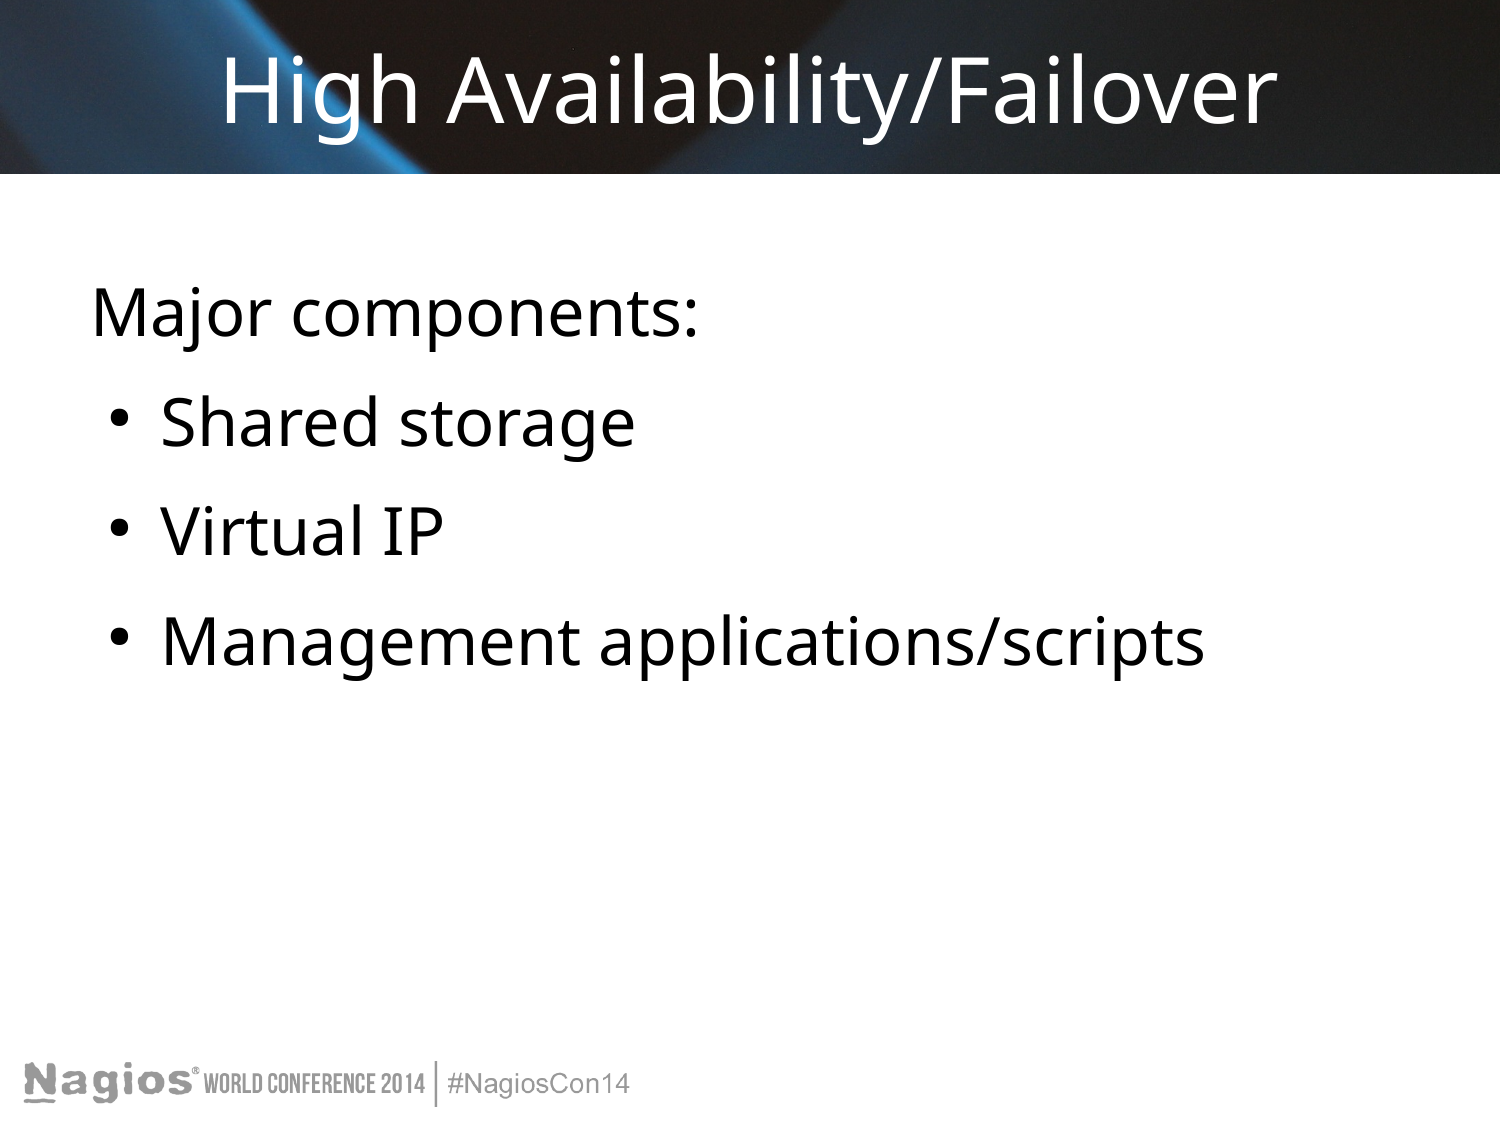

# High Availability/Failover
Major components:
Shared storage
Virtual IP
Management applications/scripts